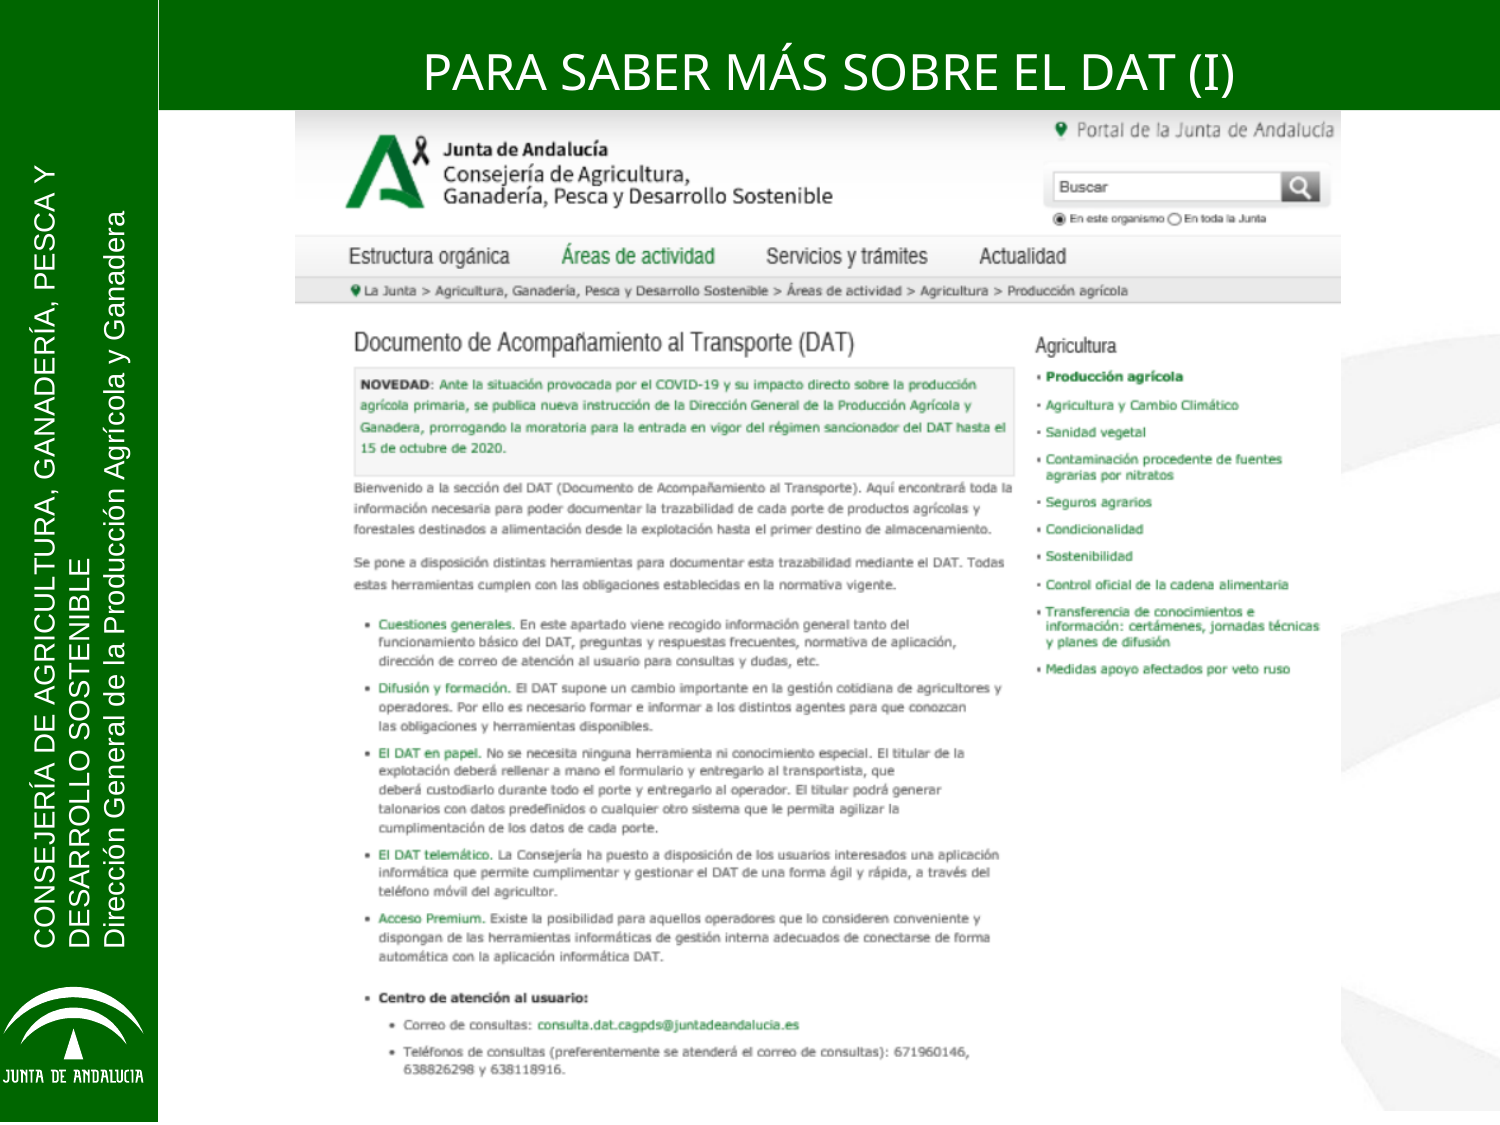

PARA SABER MÁS SOBRE EL DAT (I)